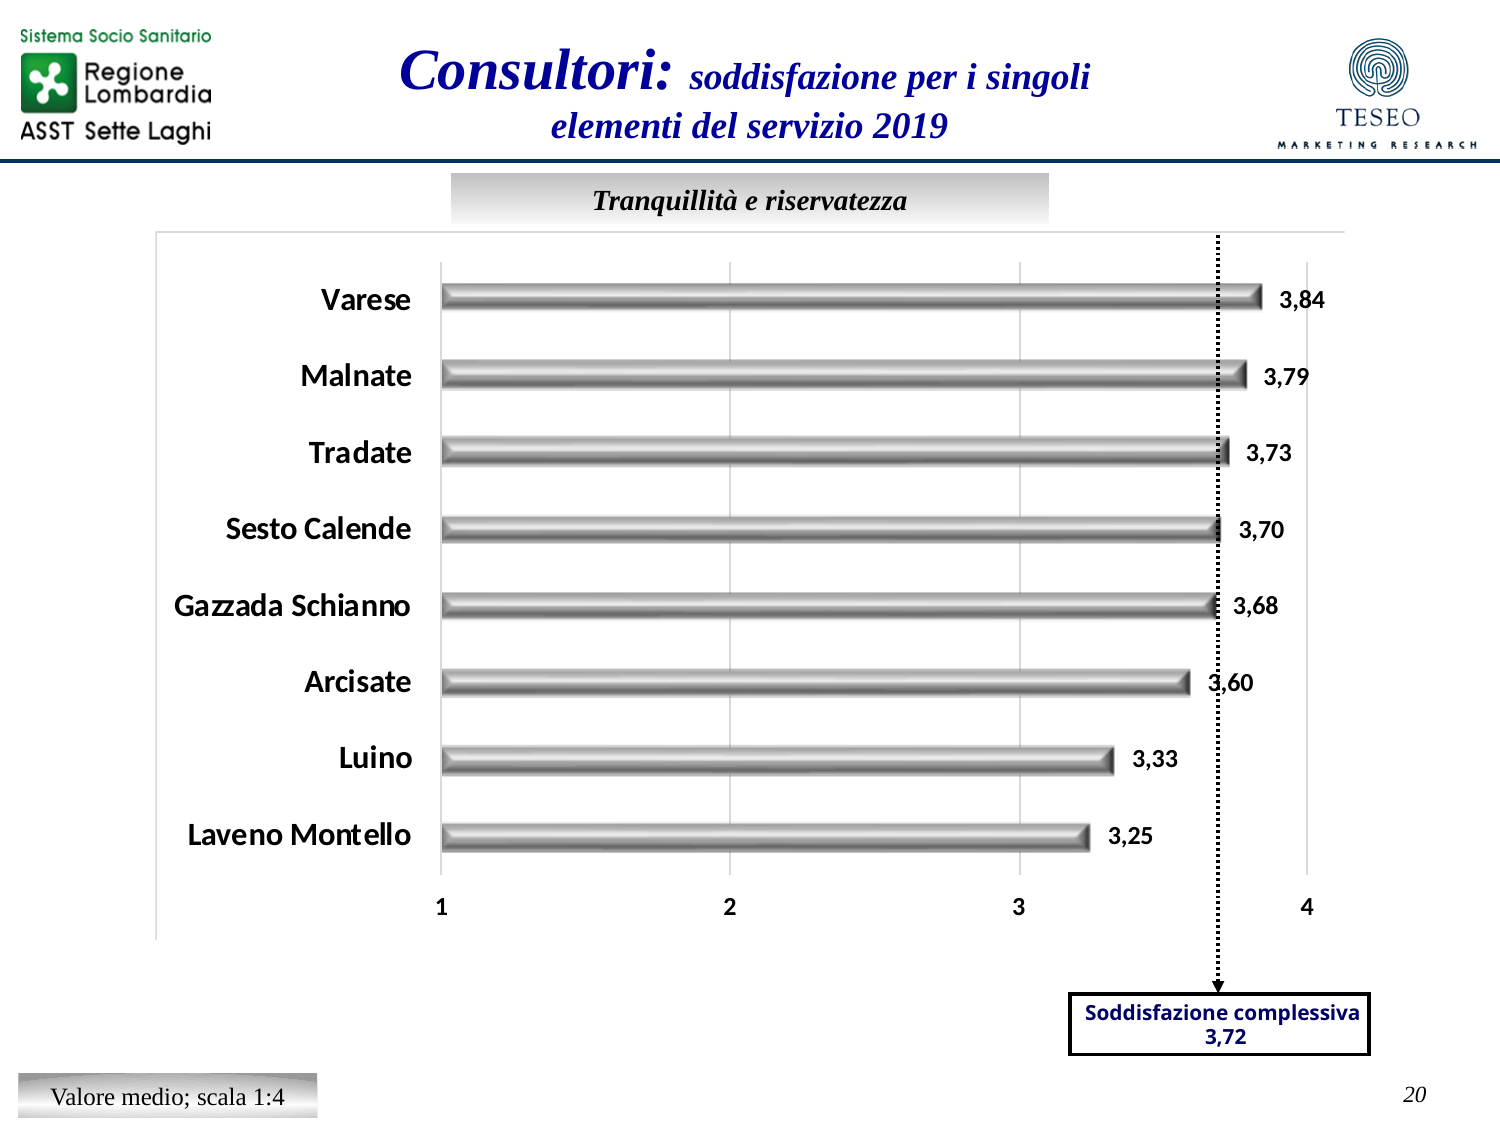

Consultori: soddisfazione per i singoli
elementi del servizio 2019
Tranquillità e riservatezza
Soddisfazione complessiva
3,72
Valore medio; scala 1:4